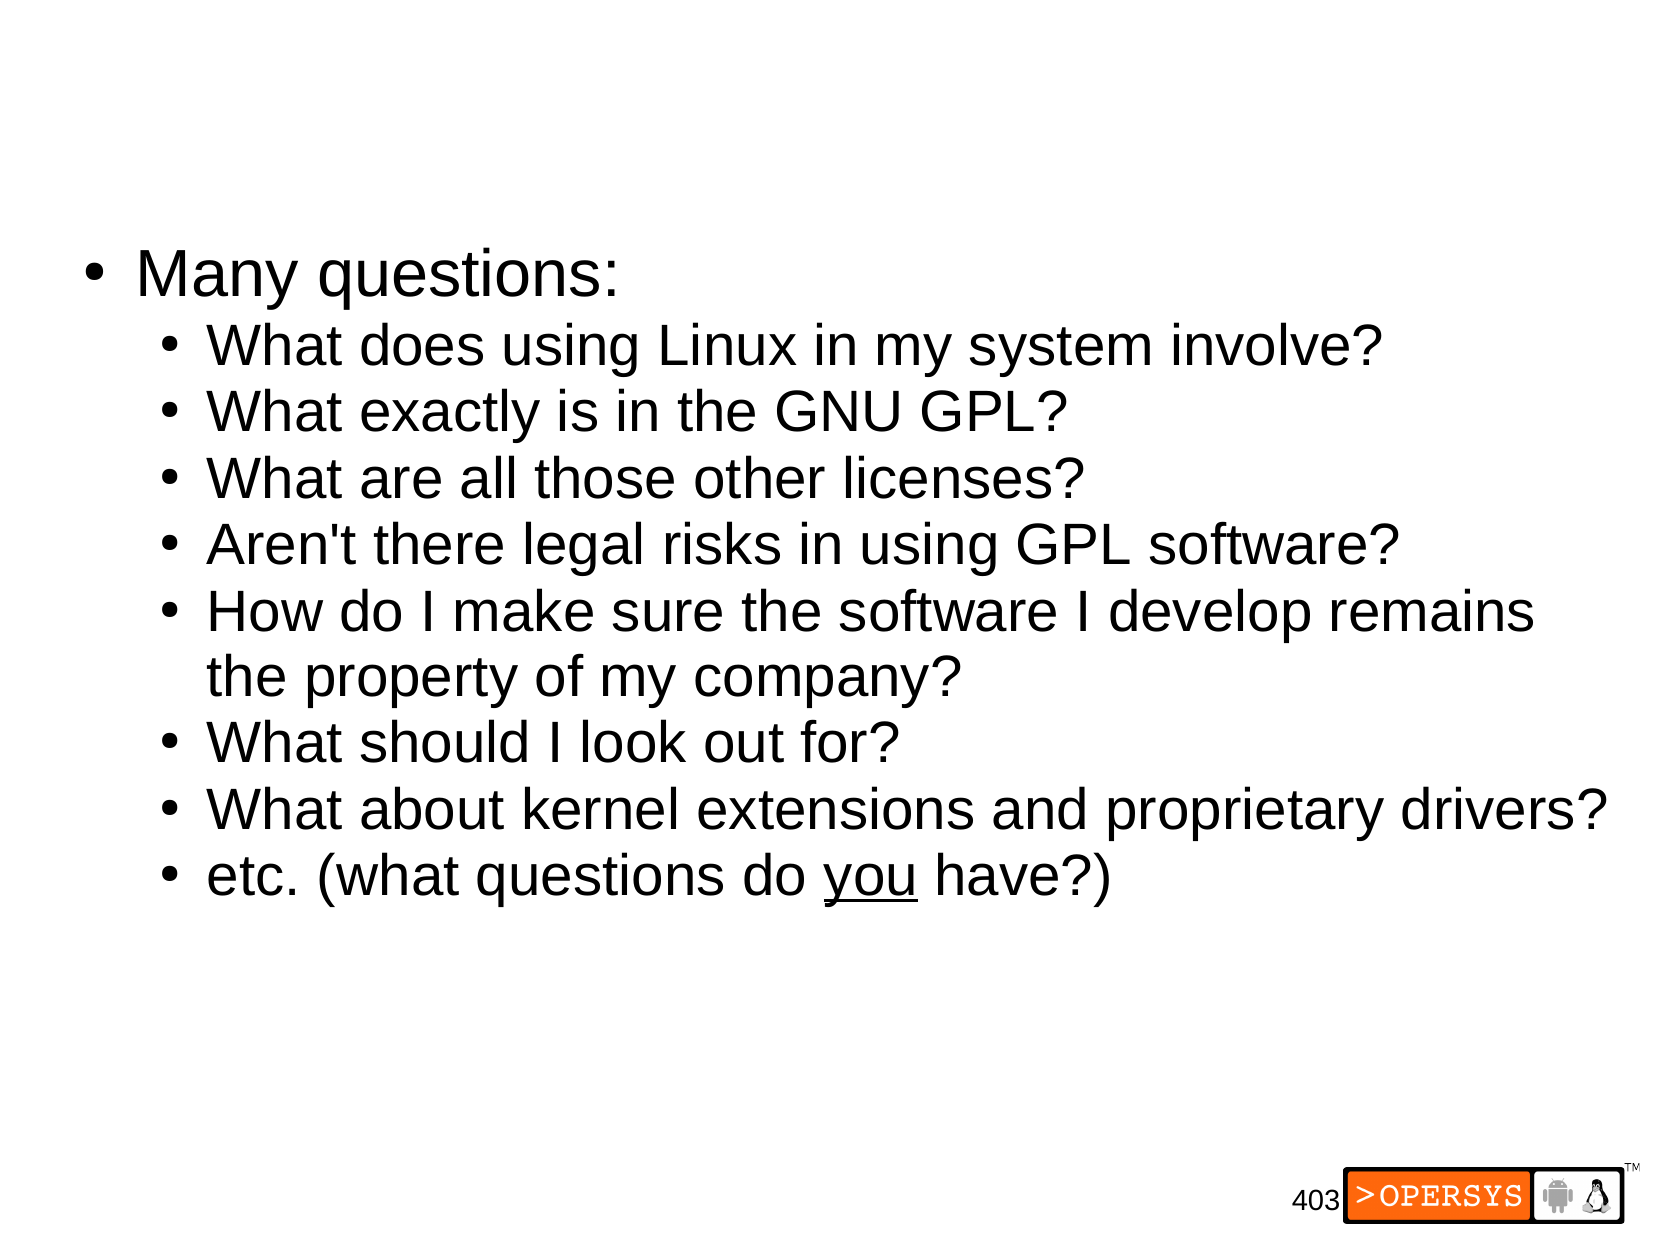

# Many questions:
What does using Linux in my system involve?
What exactly is in the GNU GPL?
What are all those other licenses?
Aren't there legal risks in using GPL software?
How do I make sure the software I develop remains the property of my company?
What should I look out for?
What about kernel extensions and proprietary drivers?
etc. (what questions do you have?)